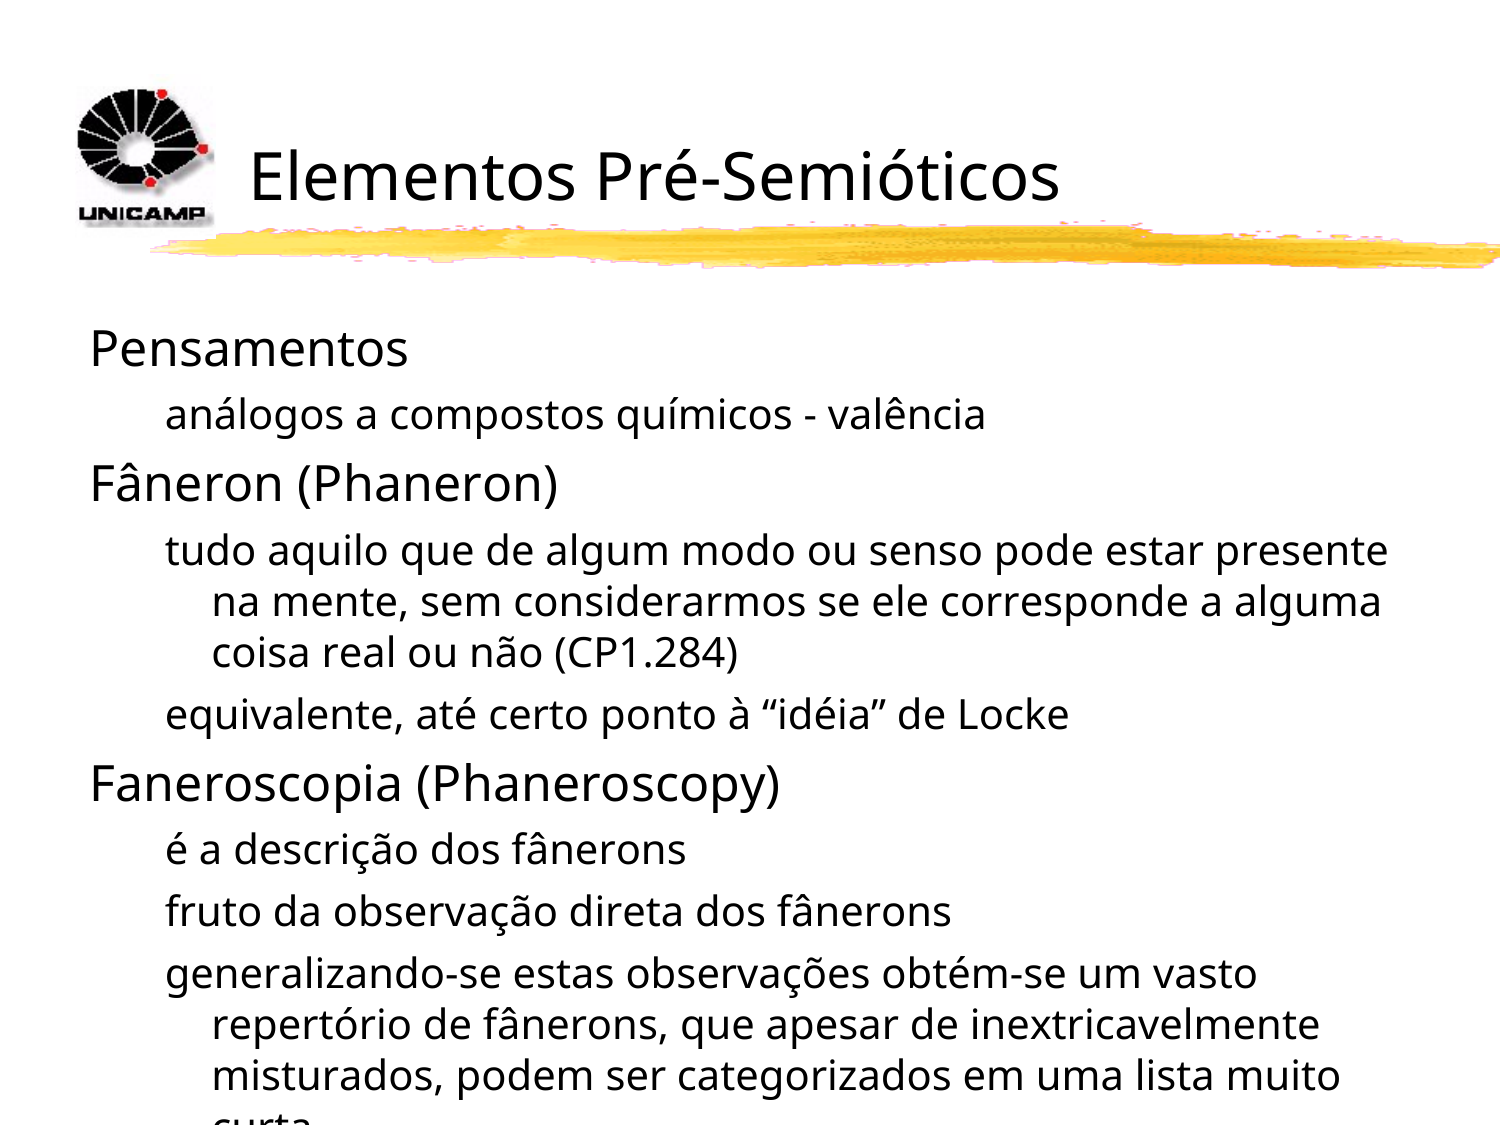

# Elementos Pré-Semióticos
Pensamentos
análogos a compostos químicos - valência
Fâneron (Phaneron)
tudo aquilo que de algum modo ou senso pode estar presente na mente, sem considerarmos se ele corresponde a alguma coisa real ou não (CP1.284)
equivalente, até certo ponto à “idéia” de Locke
Faneroscopia (Phaneroscopy)
é a descrição dos fânerons
fruto da observação direta dos fânerons
generalizando-se estas observações obtém-se um vasto repertório de fânerons, que apesar de inextricavelmente misturados, podem ser categorizados em uma lista muito curta